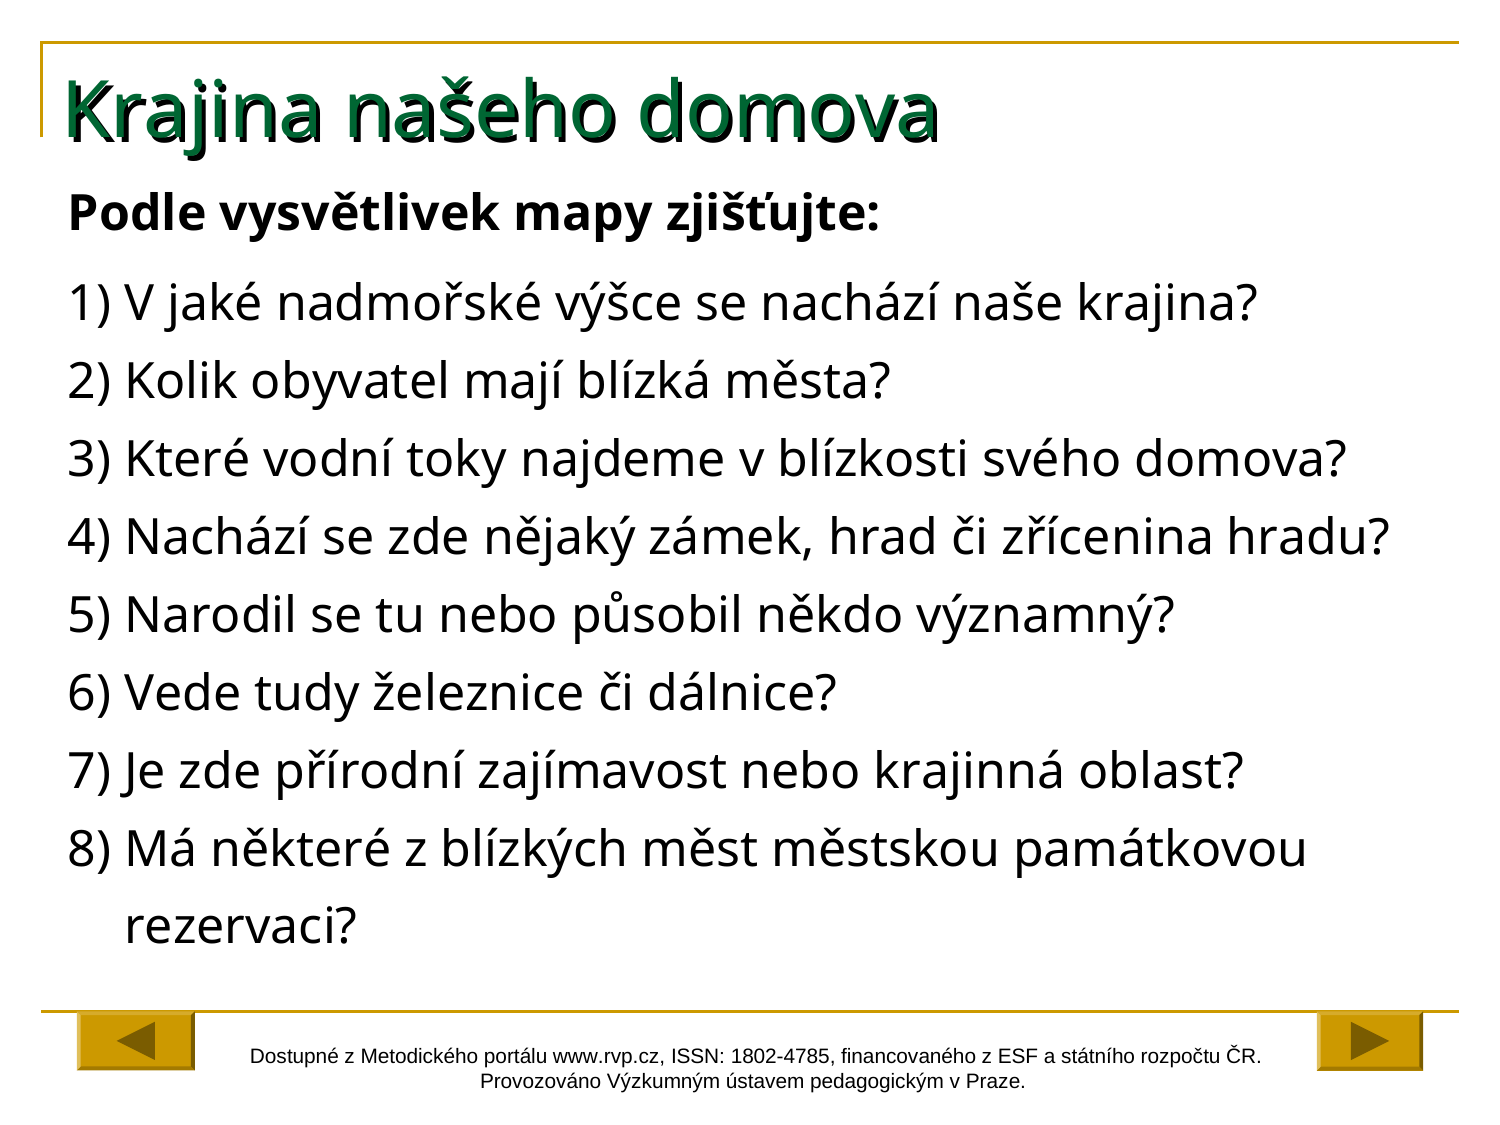

# Krajina našeho domova
Podle vysvětlivek mapy zjišťujte:
V jaké nadmořské výšce se nachází naše krajina?
Kolik obyvatel mají blízká města?
Které vodní toky najdeme v blízkosti svého domova?
Nachází se zde nějaký zámek, hrad či zřícenina hradu?
Narodil se tu nebo působil někdo významný?
Vede tudy železnice či dálnice?
Je zde přírodní zajímavost nebo krajinná oblast?
Má některé z blízkých měst městskou památkovou rezervaci?